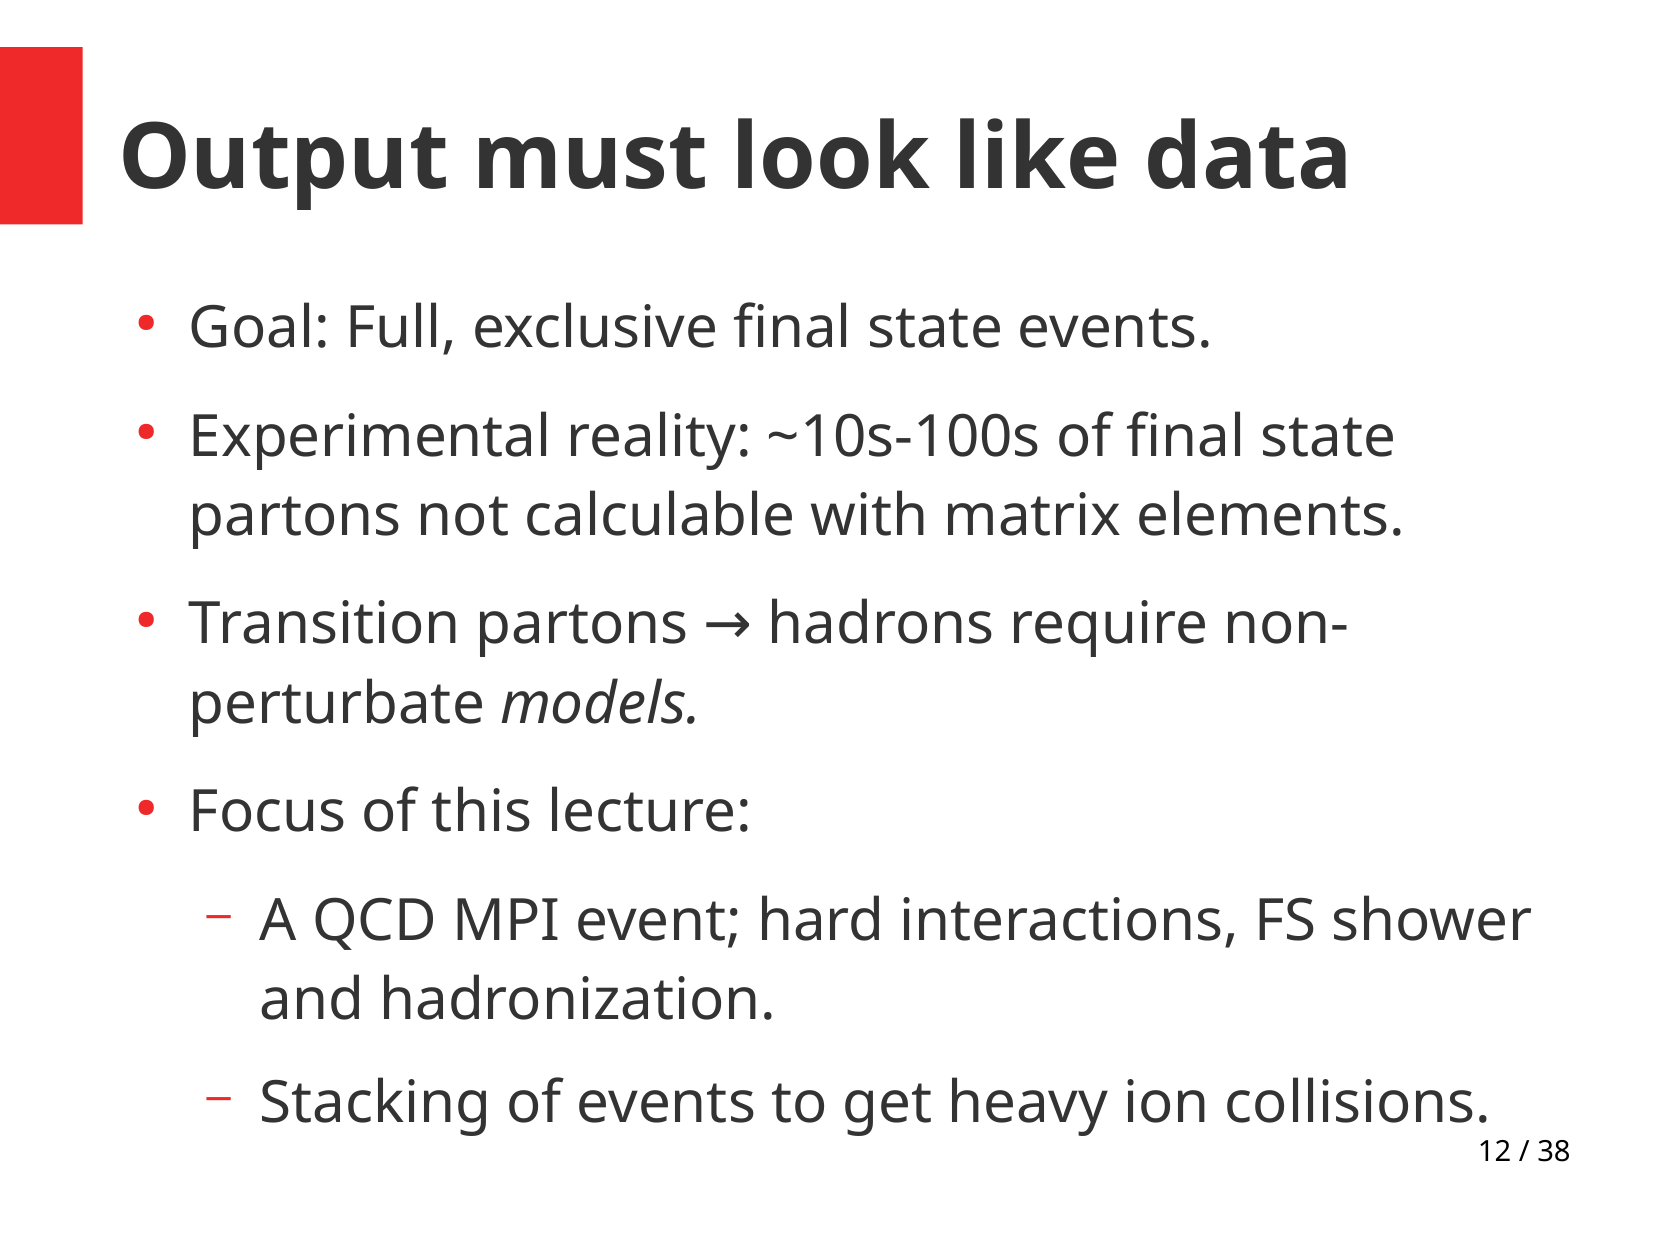

# Output must look like data
Goal: Full, exclusive final state events.
Experimental reality: ~10s-100s of final state partons not calculable with matrix elements.
Transition partons → hadrons require non-perturbate models.
Focus of this lecture:
A QCD MPI event; hard interactions, FS shower and hadronization.
Stacking of events to get heavy ion collisions.
12